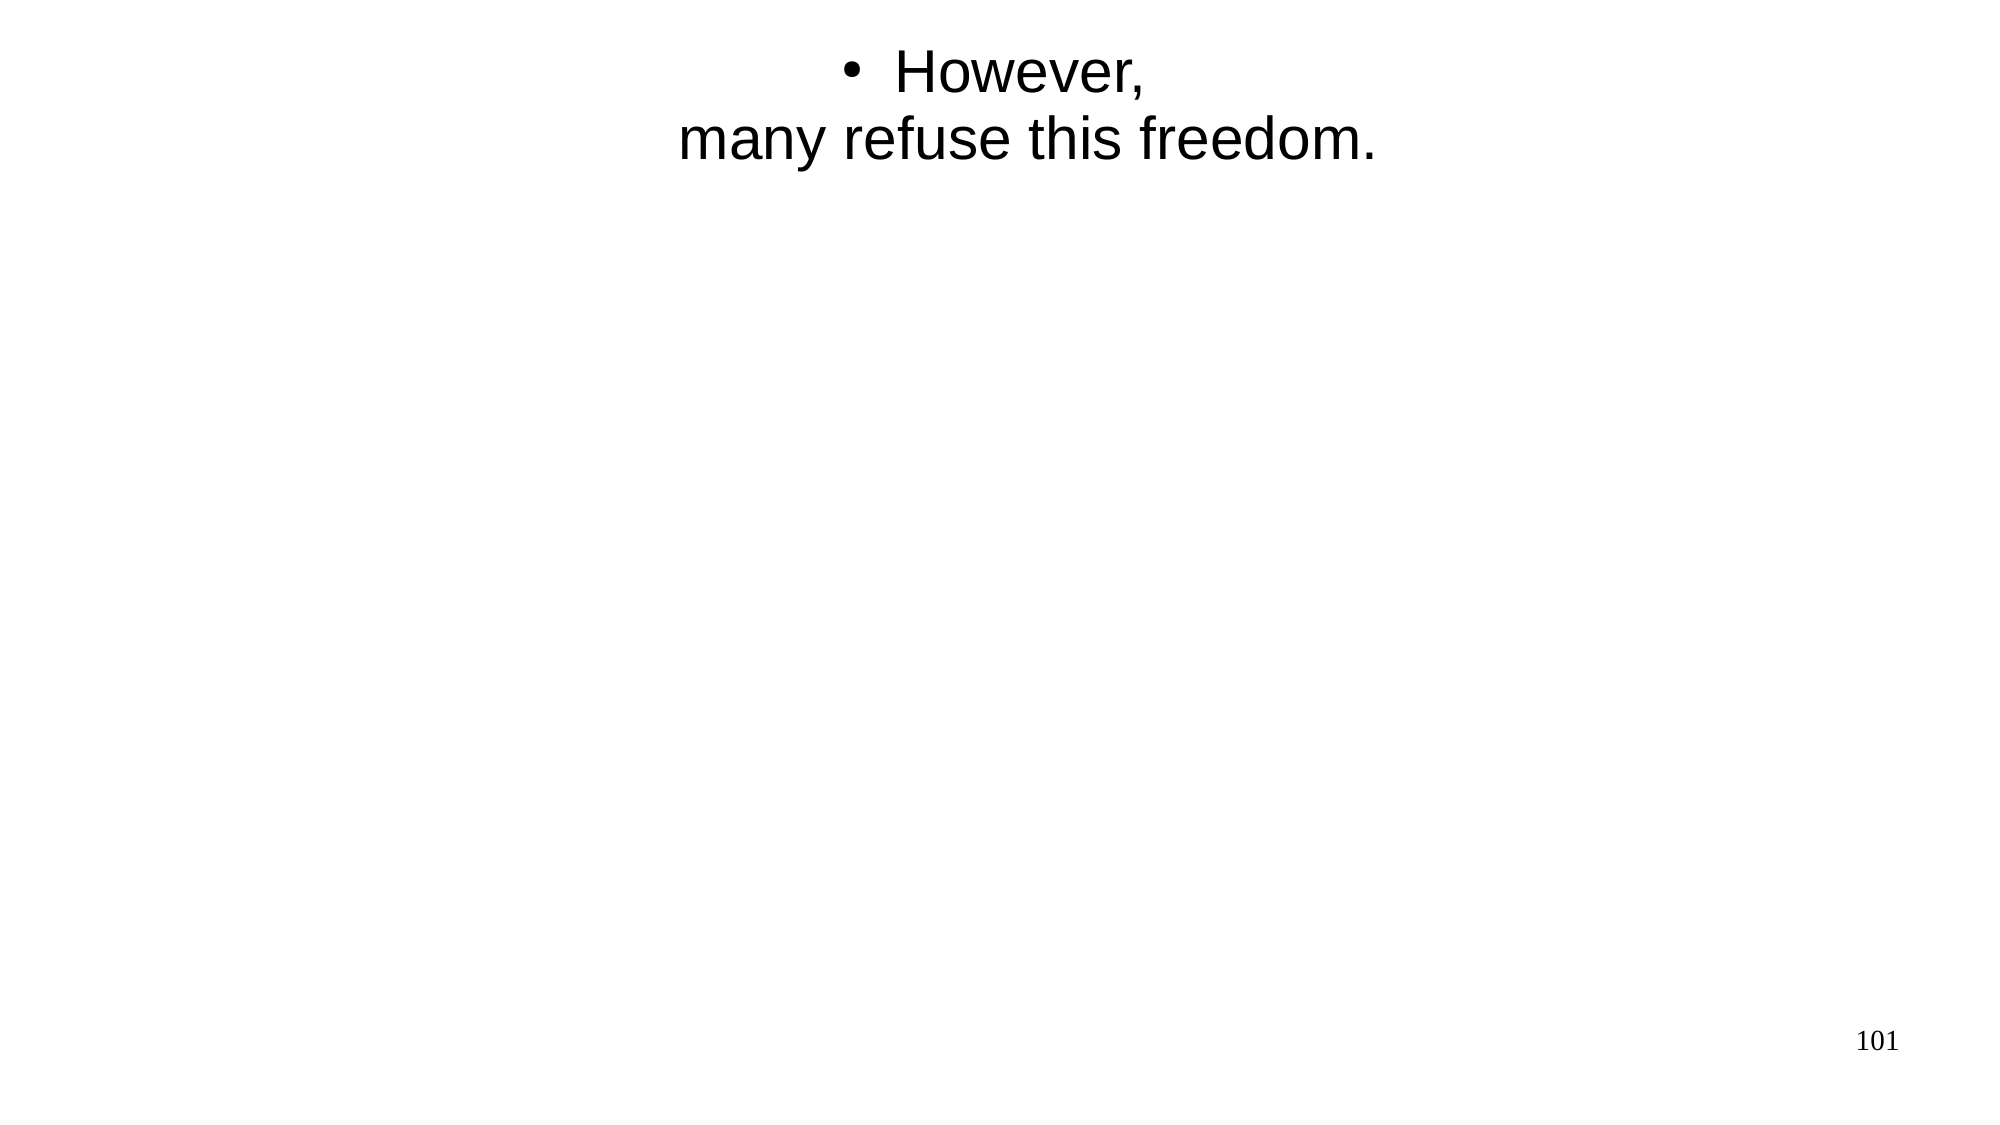

# However, many refuse this freedom.
101